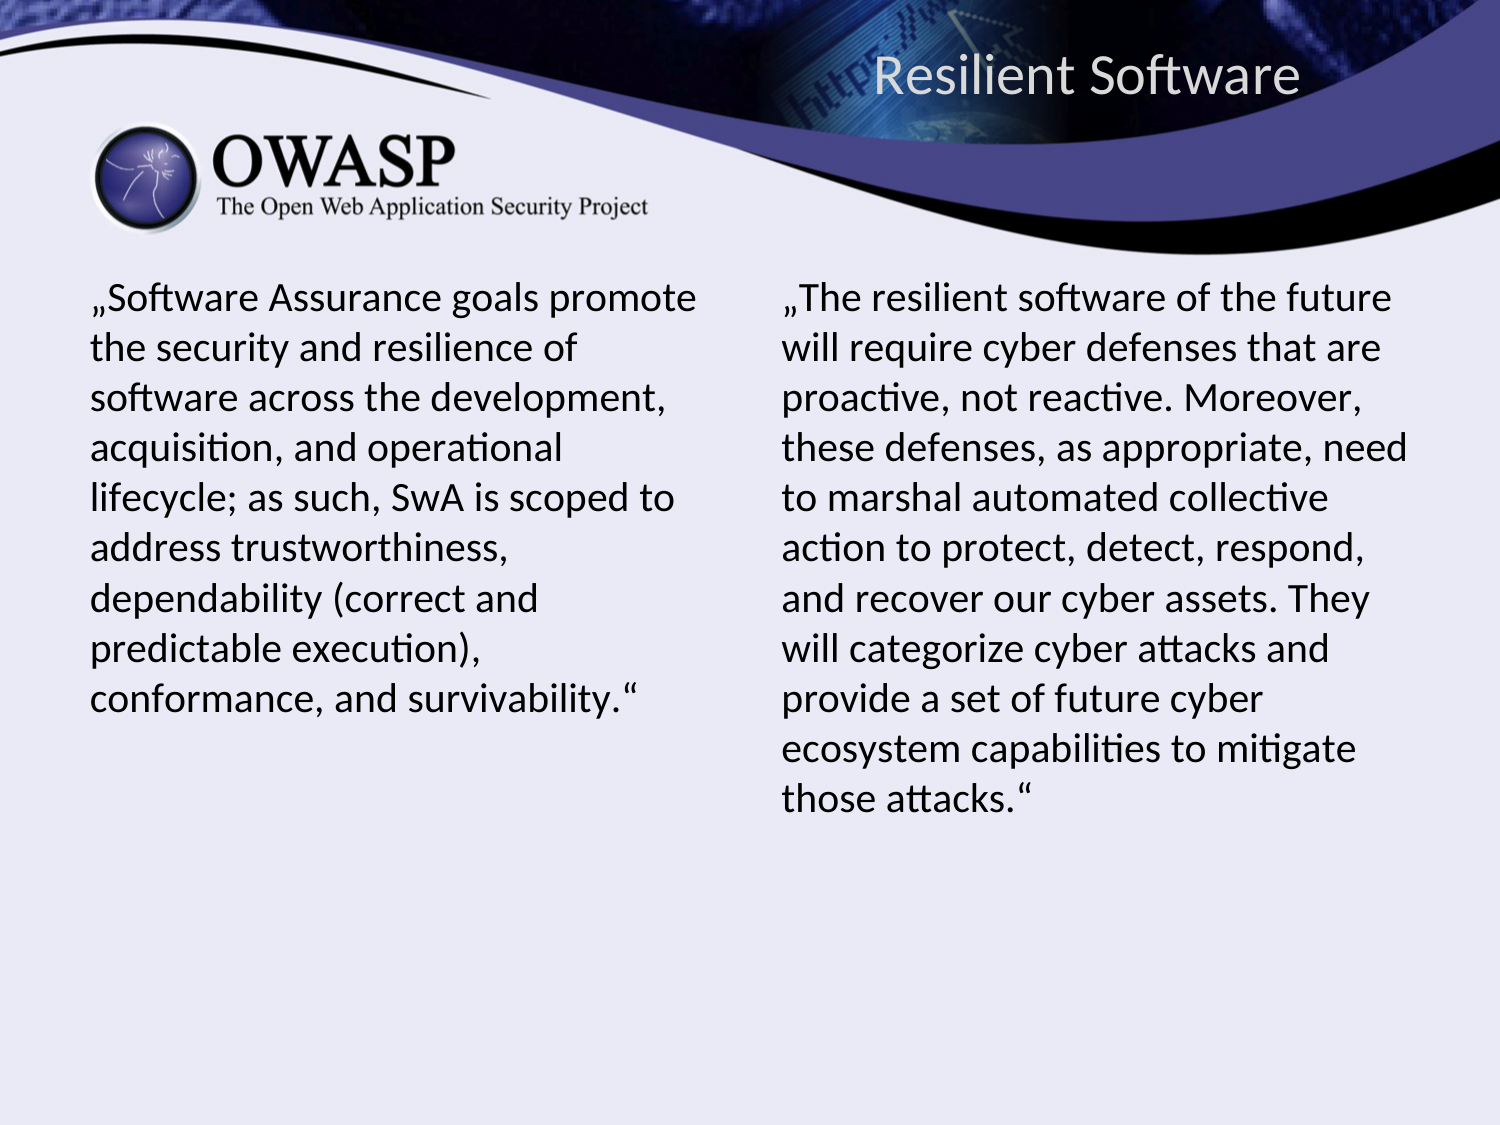

# Resilient Software
„Software Assurance goals promote the security and resilience of software across the development, acquisition, and operational lifecycle; as such, SwA is scoped to address trustworthiness, dependability (correct and predictable execution), conformance, and survivability.“
„The resilient software of the future will require cyber defenses that are proactive, not reactive. Moreover, these defenses, as appropriate, need to marshal automated collective action to protect, detect, respond, and recover our cyber assets. They will categorize cyber attacks and provide a set of future cyber ecosystem capabilities to mitigate those attacks.“